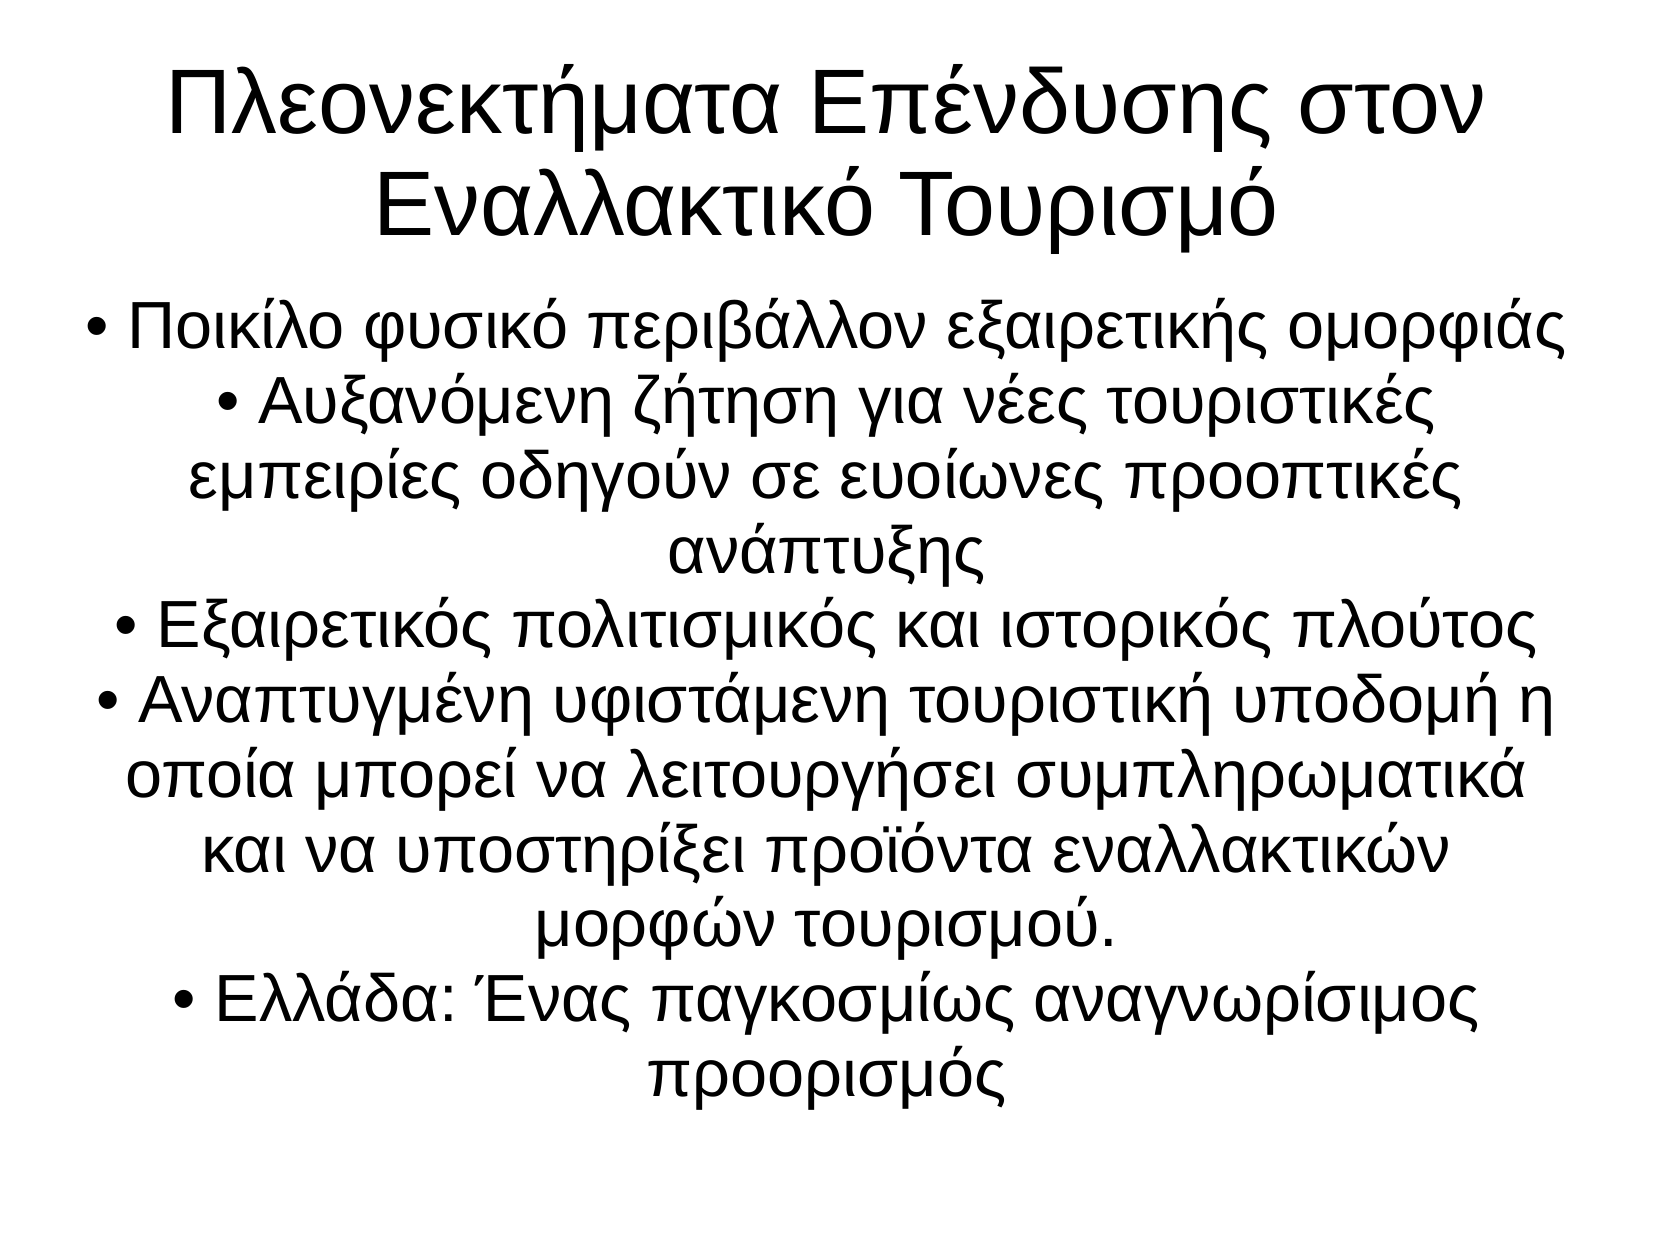

# Πλεονεκτήματα Επένδυσης στον Εναλλακτικό Τουρισμό
• Ποικίλο φυσικό περιβάλλον εξαιρετικής ομορφιάς
• Αυξανόμενη ζήτηση για νέες τουριστικές εμπειρίες οδηγούν σε ευοίωνες προοπτικές ανάπτυξης
• Εξαιρετικός πολιτισμικός και ιστορικός πλούτος
• Αναπτυγμένη υφιστάμενη τουριστική υποδομή η οποία μπορεί να λειτουργήσει συμπληρωματικά και να υποστηρίξει προϊόντα εναλλακτικών μορφών τουρισμού.
• Ελλάδα: Ένας παγκοσμίως αναγνωρίσιμος προορισμός